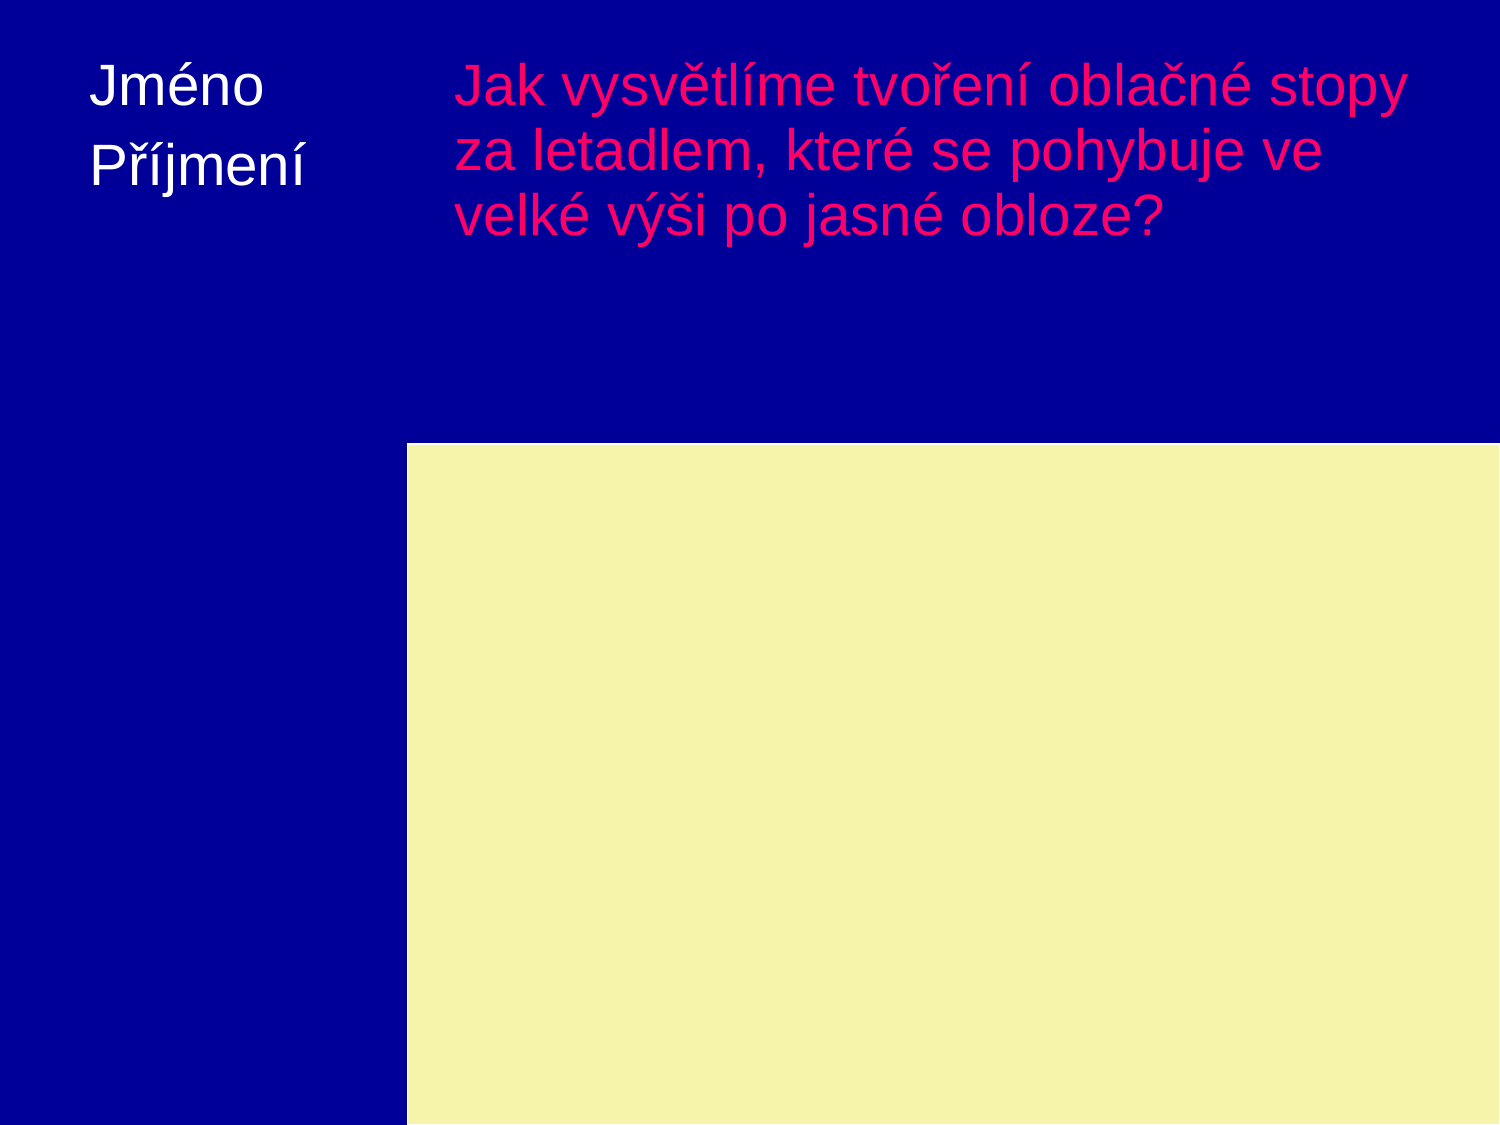

Jméno
Příjmení
Jak vysvětlíme tvoření oblačné stopy za letadlem, které se pohybuje ve velké výši po jasné obloze?
Ve výškách 3 km až 6 km jsou často splněny podmínky pro existenci přechlazených vodních par. Prolétající letadlo za sebou zanechává množství drobných částic pocházejících z výfukových plynů motorů. Tyto částice umožňují za letadlem kondenzaci či desublimaci vodních par. Dochází tak za ním ke vzniku oblačného pásu, který se však později postupně rozplývá.